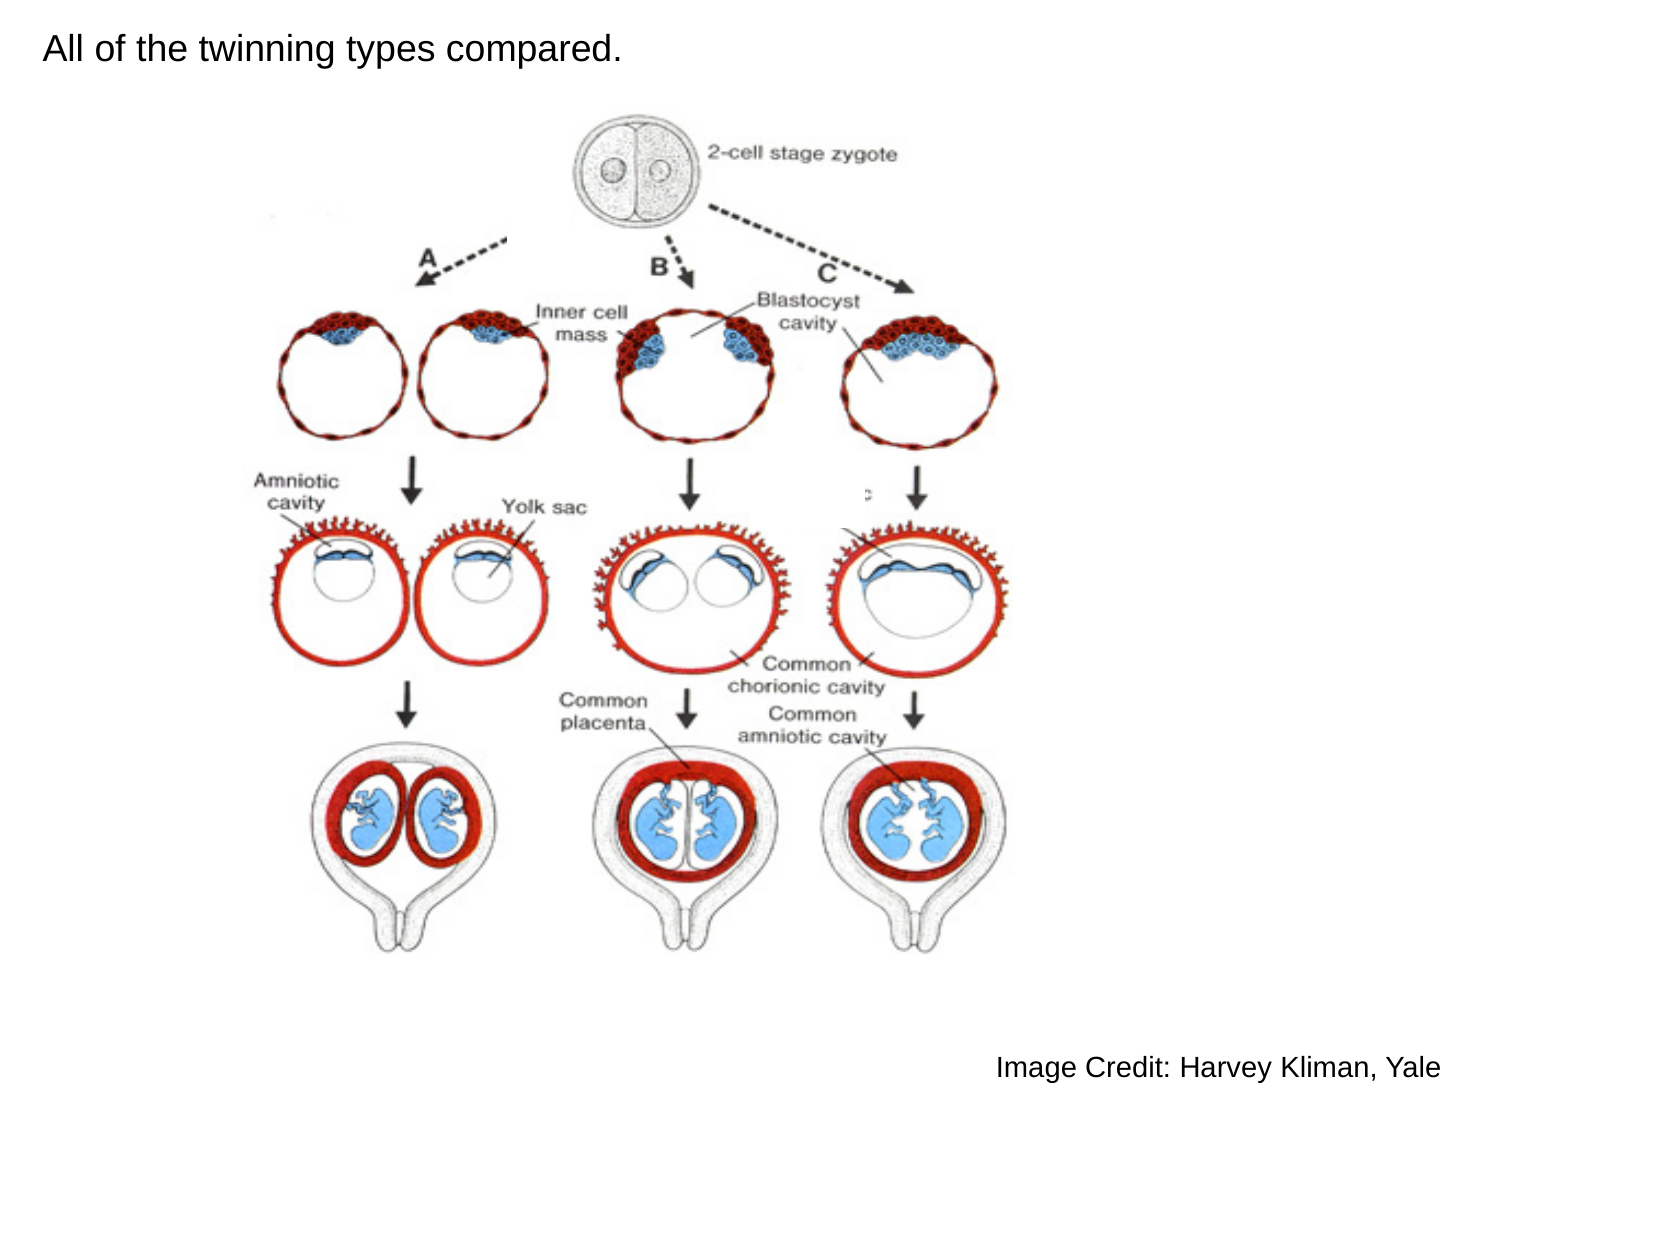

All of the twinning types compared.
Image Credit: Harvey Kliman, Yale